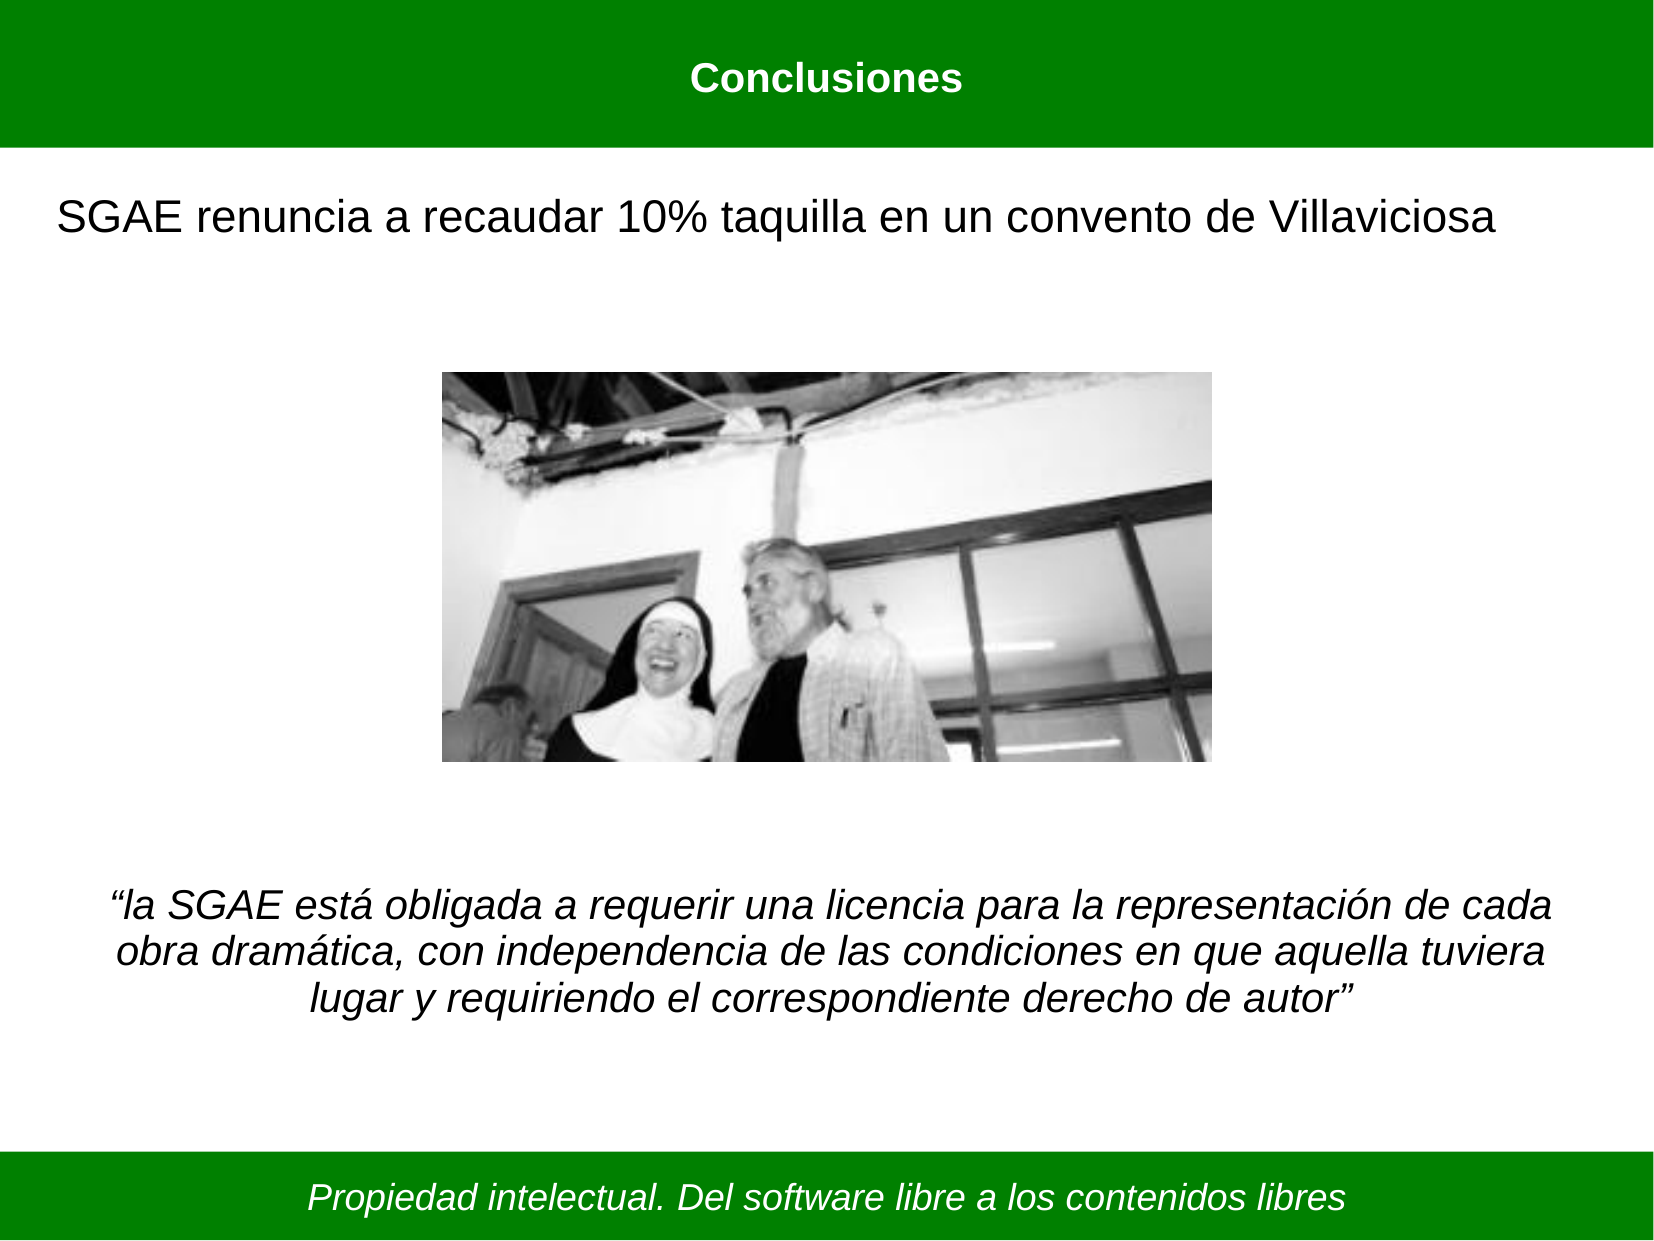

Conclusiones
SGAE renuncia a recaudar 10% taquilla en un convento de Villaviciosa
“la SGAE está obligada a requerir una licencia para la representación de cada obra dramática, con independencia de las condiciones en que aquella tuviera lugar y requiriendo el correspondiente derecho de autor”
Propiedad intelectual. Del software libre a los contenidos libres